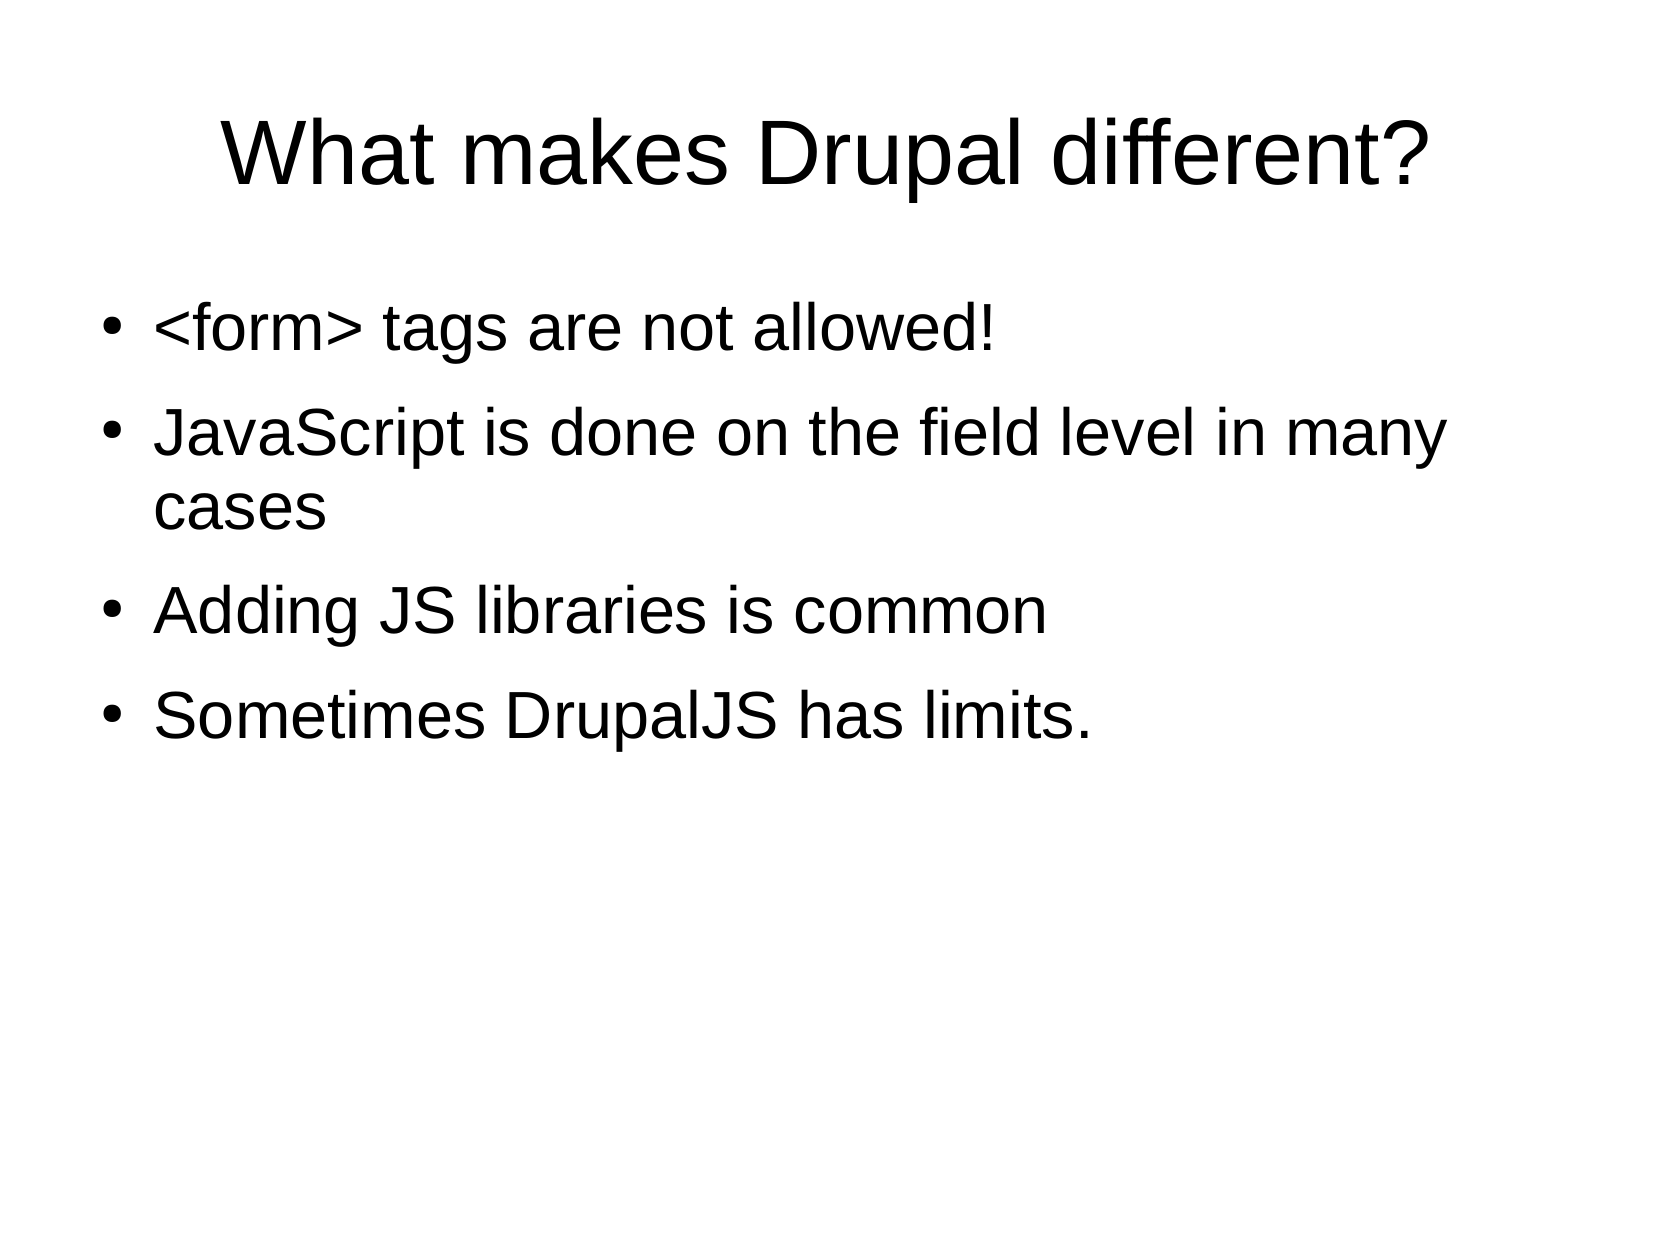

# What makes Drupal different?
<form> tags are not allowed!
JavaScript is done on the field level in many cases
Adding JS libraries is common
Sometimes DrupalJS has limits.